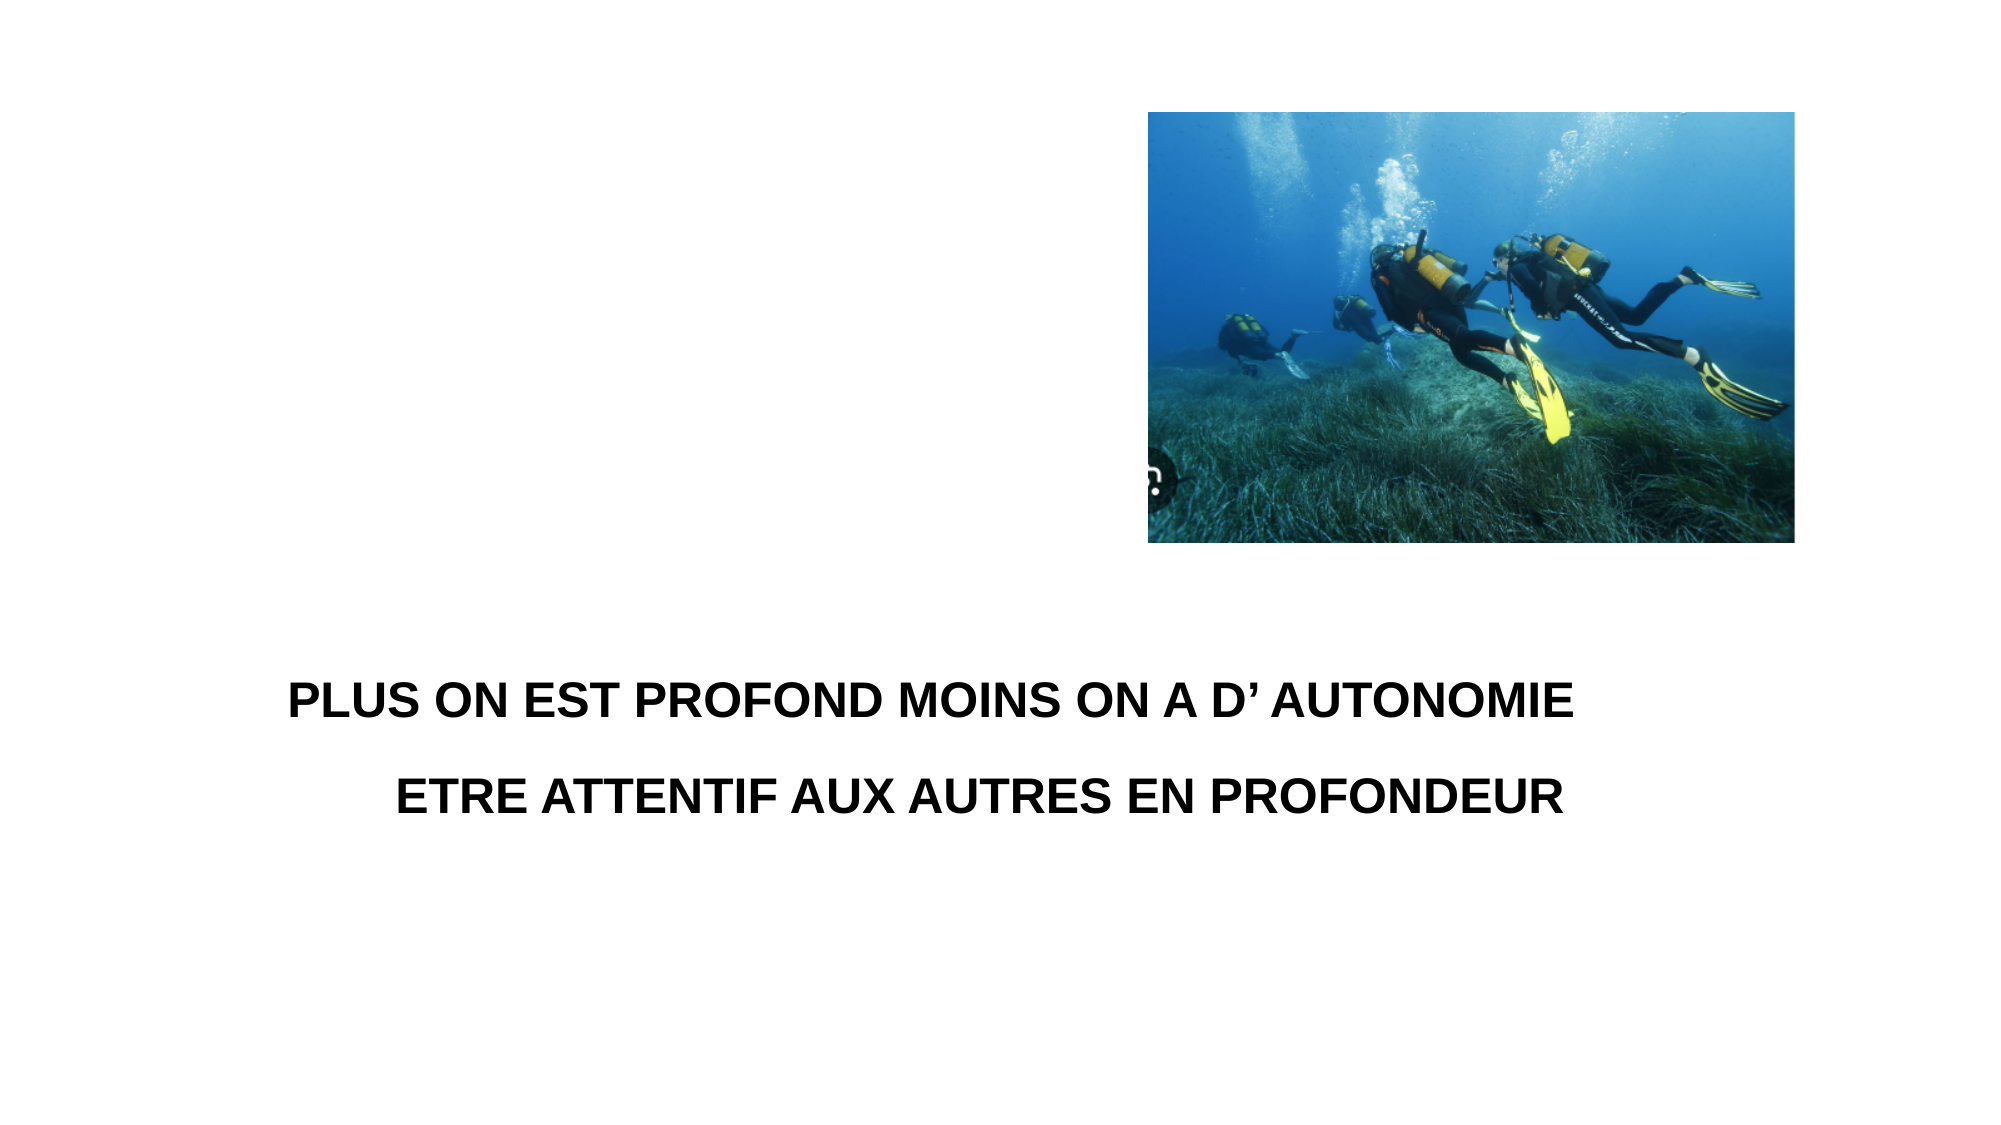

PLUS ON EST PROFOND MOINS ON A D’ AUTONOMIE
		ETRE ATTENTIF AUX AUTRES EN PROFONDEUR